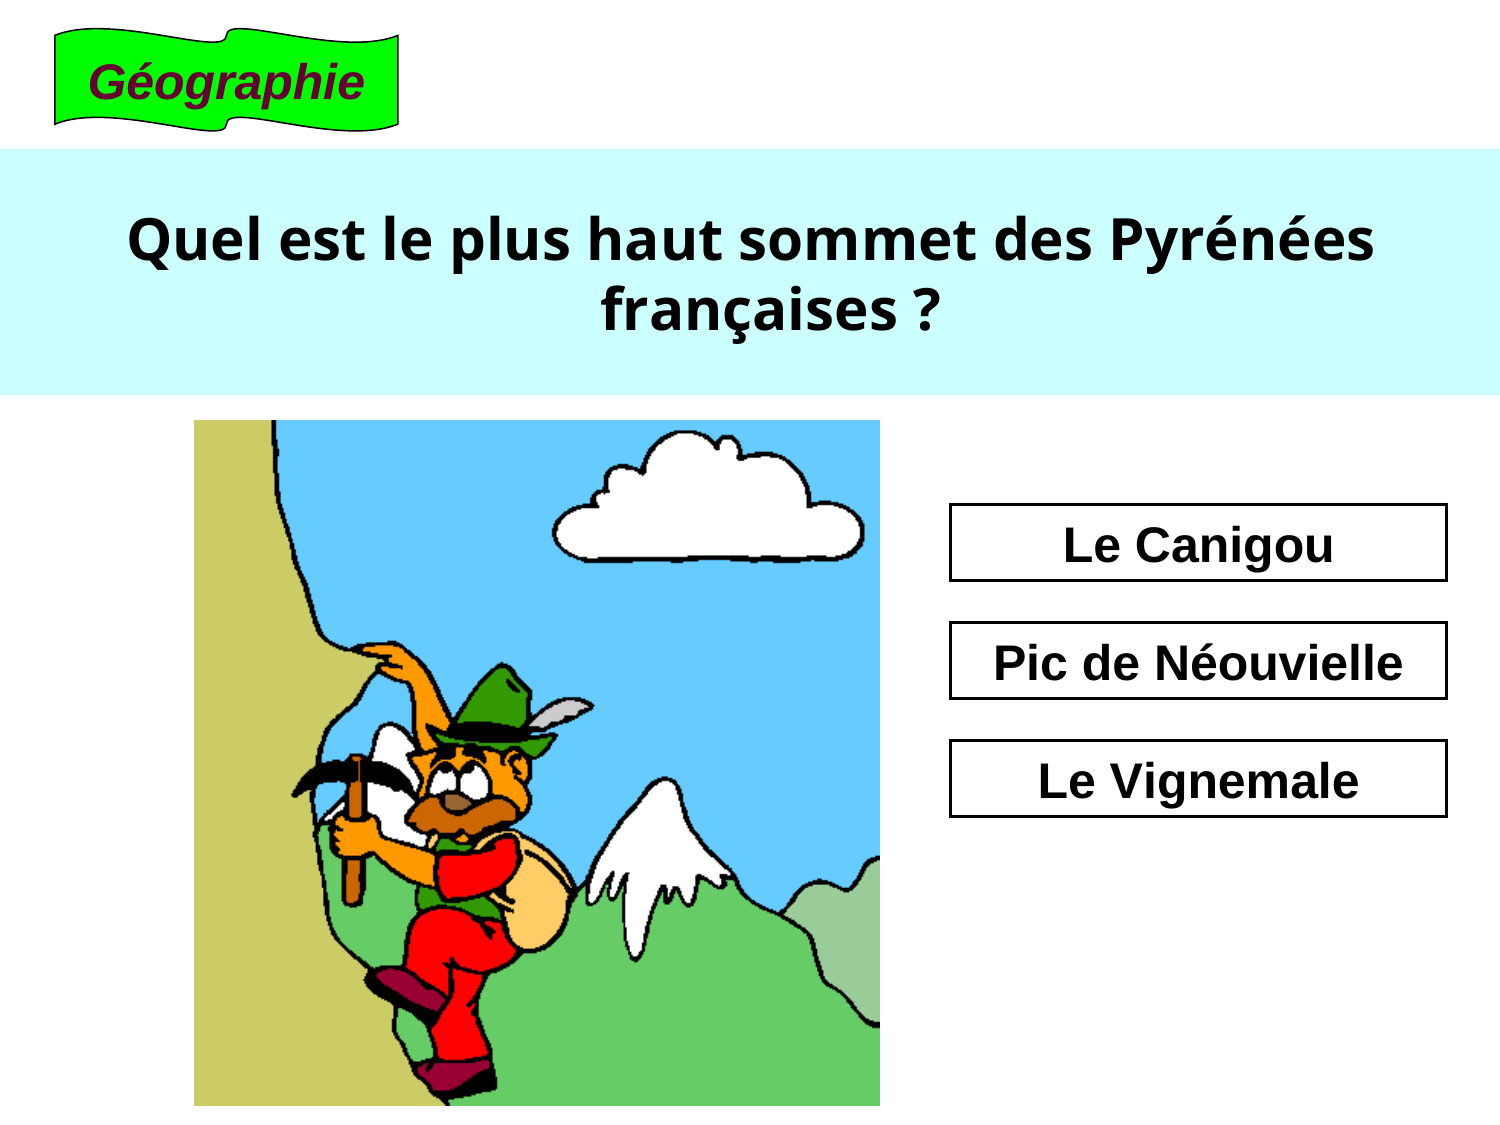

Géographie
Quel est le plus haut sommet des Pyrénées françaises ?
Le Canigou
Pic de Néouvielle
Le Vignemale